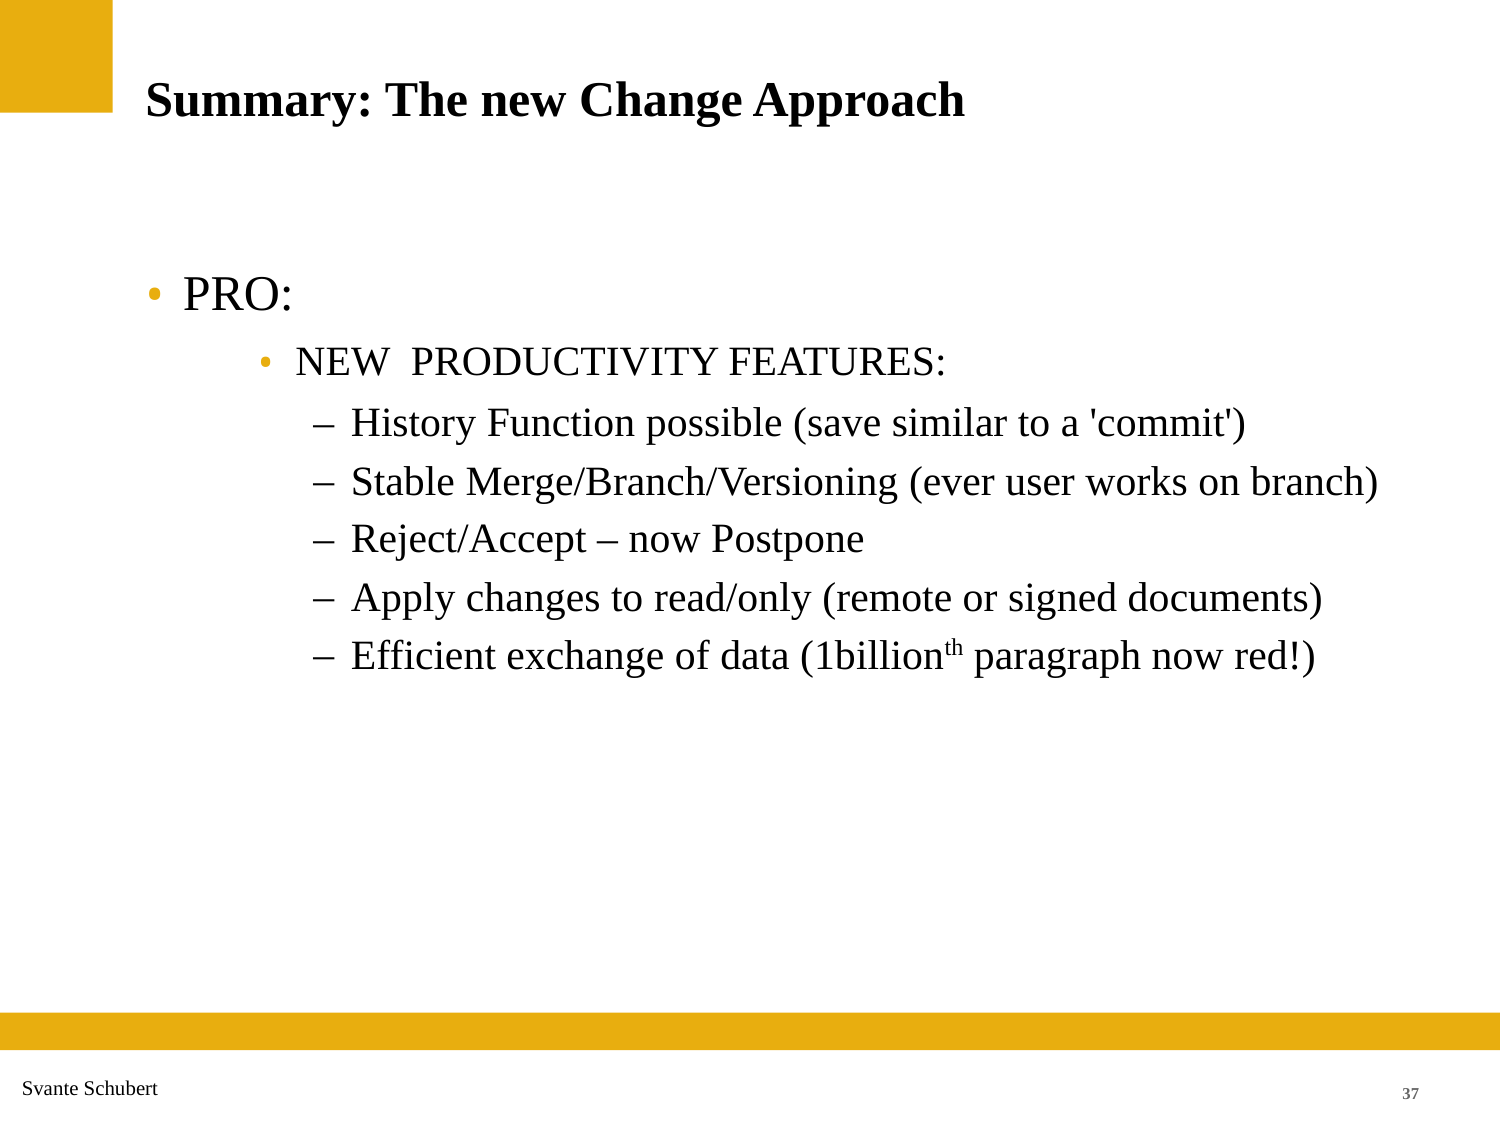

# Summary: The new Change Approach
PRO:
NEW PRODUCTIVITY FEATURES:
History Function possible (save similar to a 'commit')
Stable Merge/Branch/Versioning (ever user works on branch)
Reject/Accept – now Postpone
Apply changes to read/only (remote or signed documents)
Efficient exchange of data (1billionth paragraph now red!)
Svante Schubert